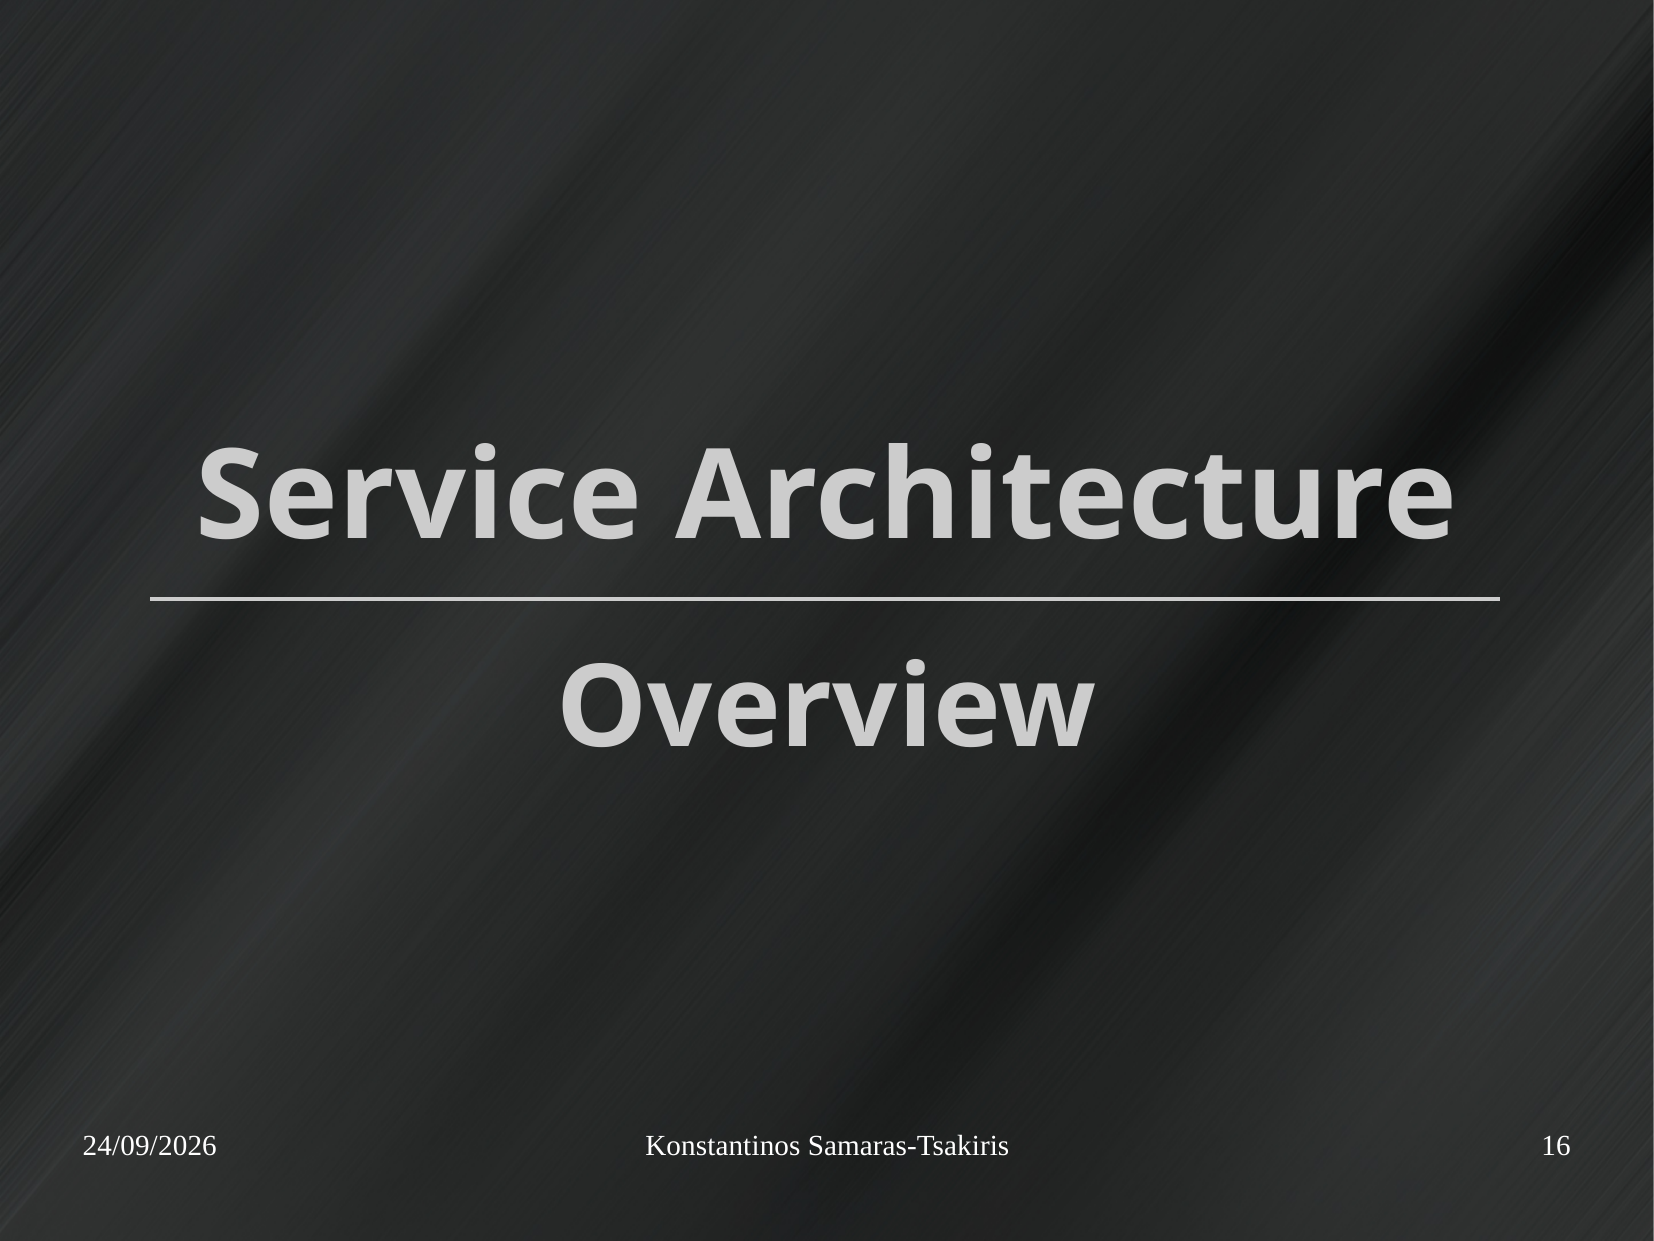

# Service Architecture
Overview
Konstantinos Samaras-Tsakiris
16